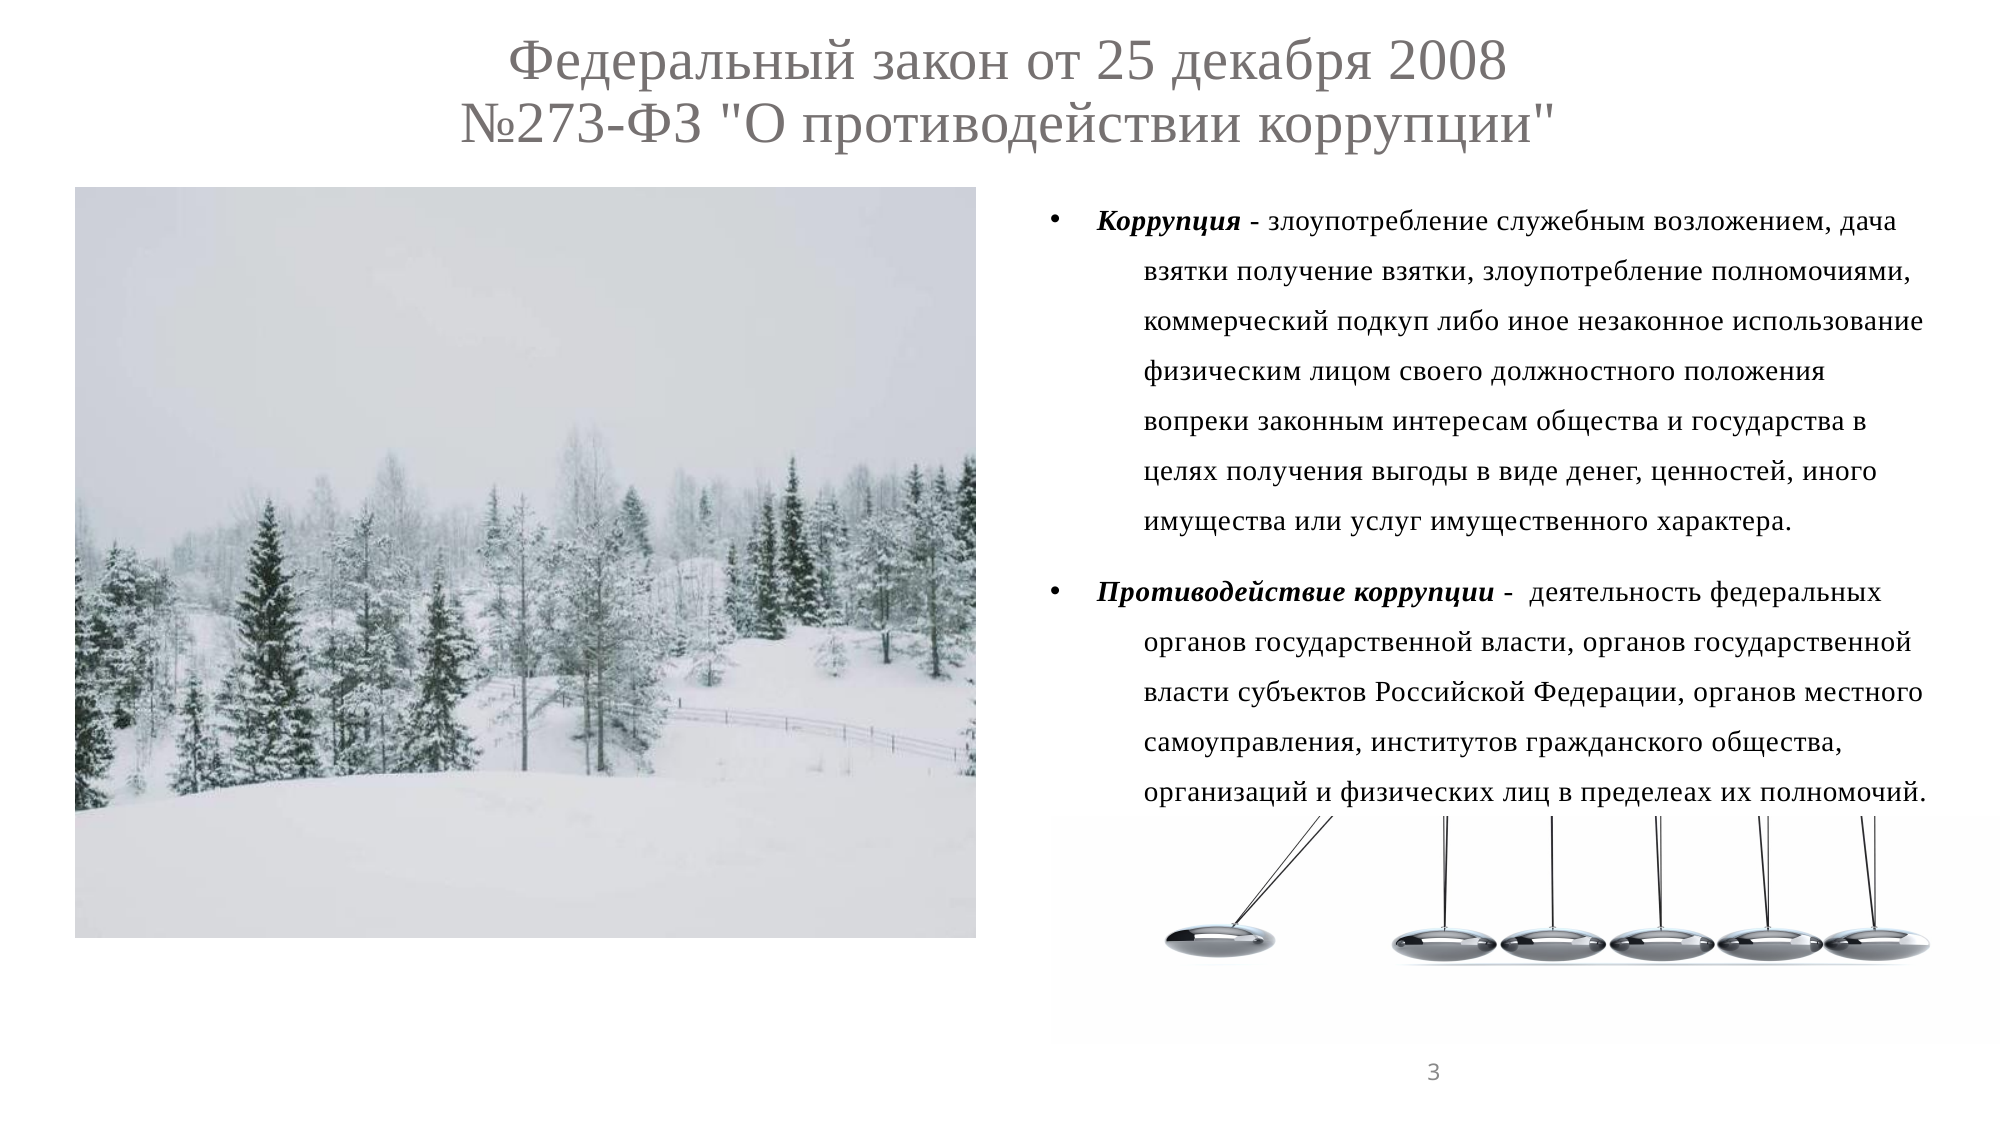

# Федеральный закон от 25 декабря 2008 №273-ФЗ "О противодействии коррупции"
Коррупция - злоупотребление служебным возложением, дача взятки получение взятки, злоупотребление полномочиями, коммерческий подкуп либо иное незаконное использование физическим лицом своего должностного положения вопреки законным интересам общества и государства в целях получения выгоды в виде денег, ценностей, иного имущества или услуг имущественного характера.
Противодействие коррупции -  деятельность федеральных органов государственной власти, органов государственной власти субъектов Российской Федерации, органов местного самоуправления, институтов гражданского общества, организаций и физических лиц в пределеах их полномочий.